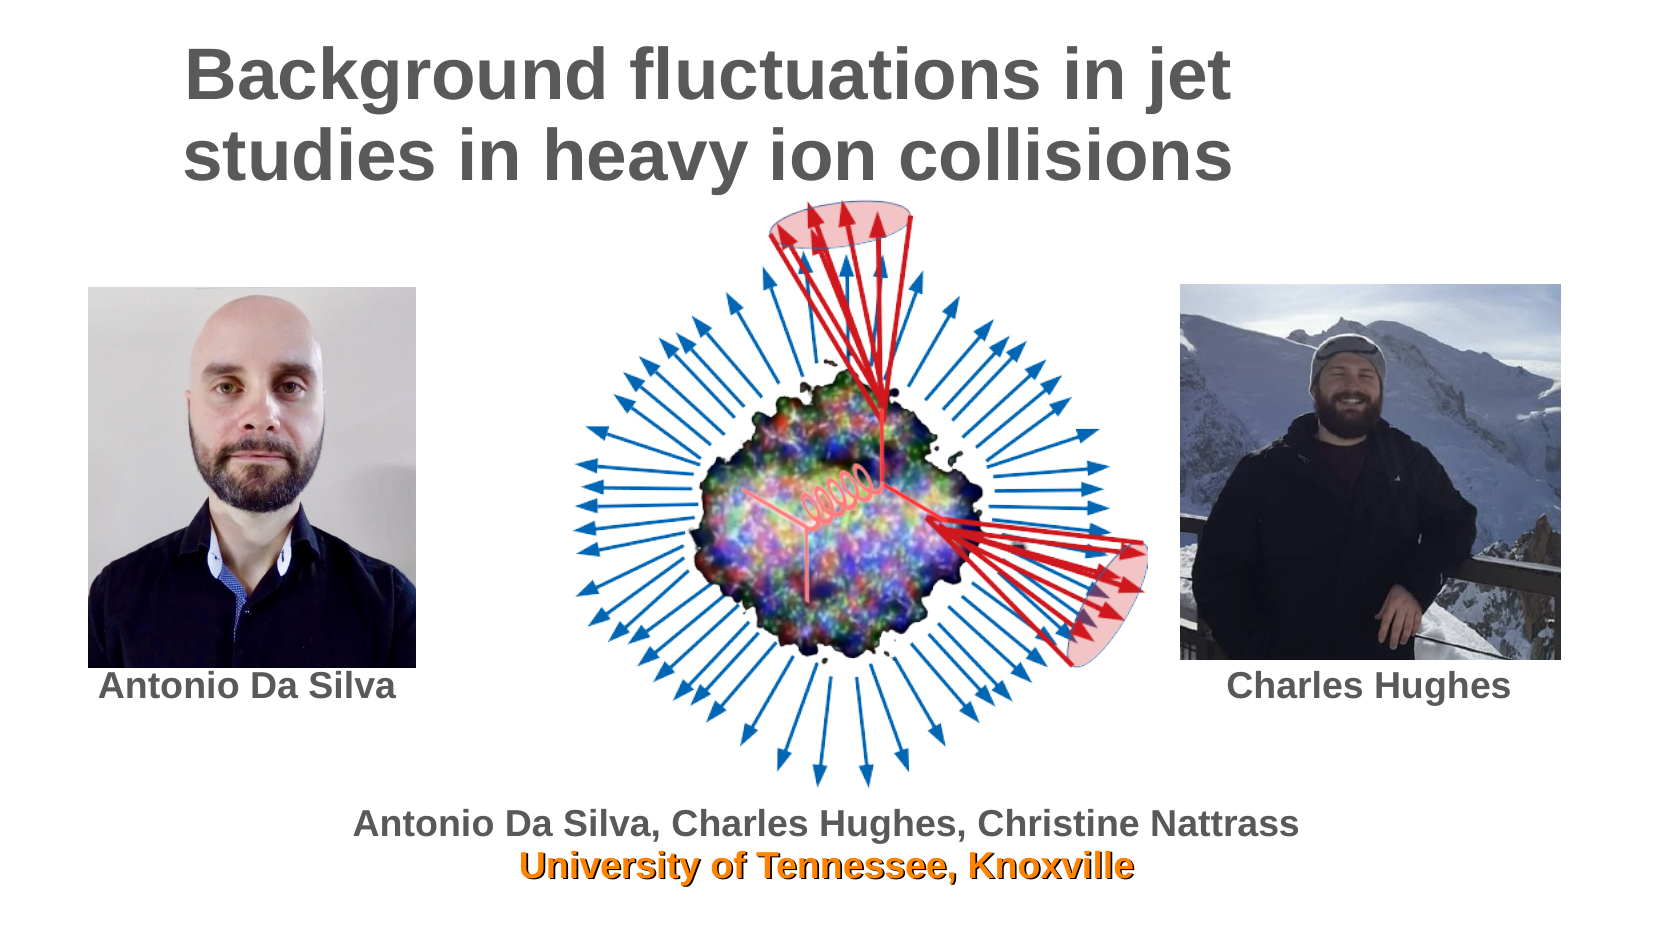

# Background fluctuations in jet studies in heavy ion collisions
Antonio Da Silva
Charles Hughes
Antonio Da Silva, Charles Hughes, Christine Nattrass
University of Tennessee, Knoxville